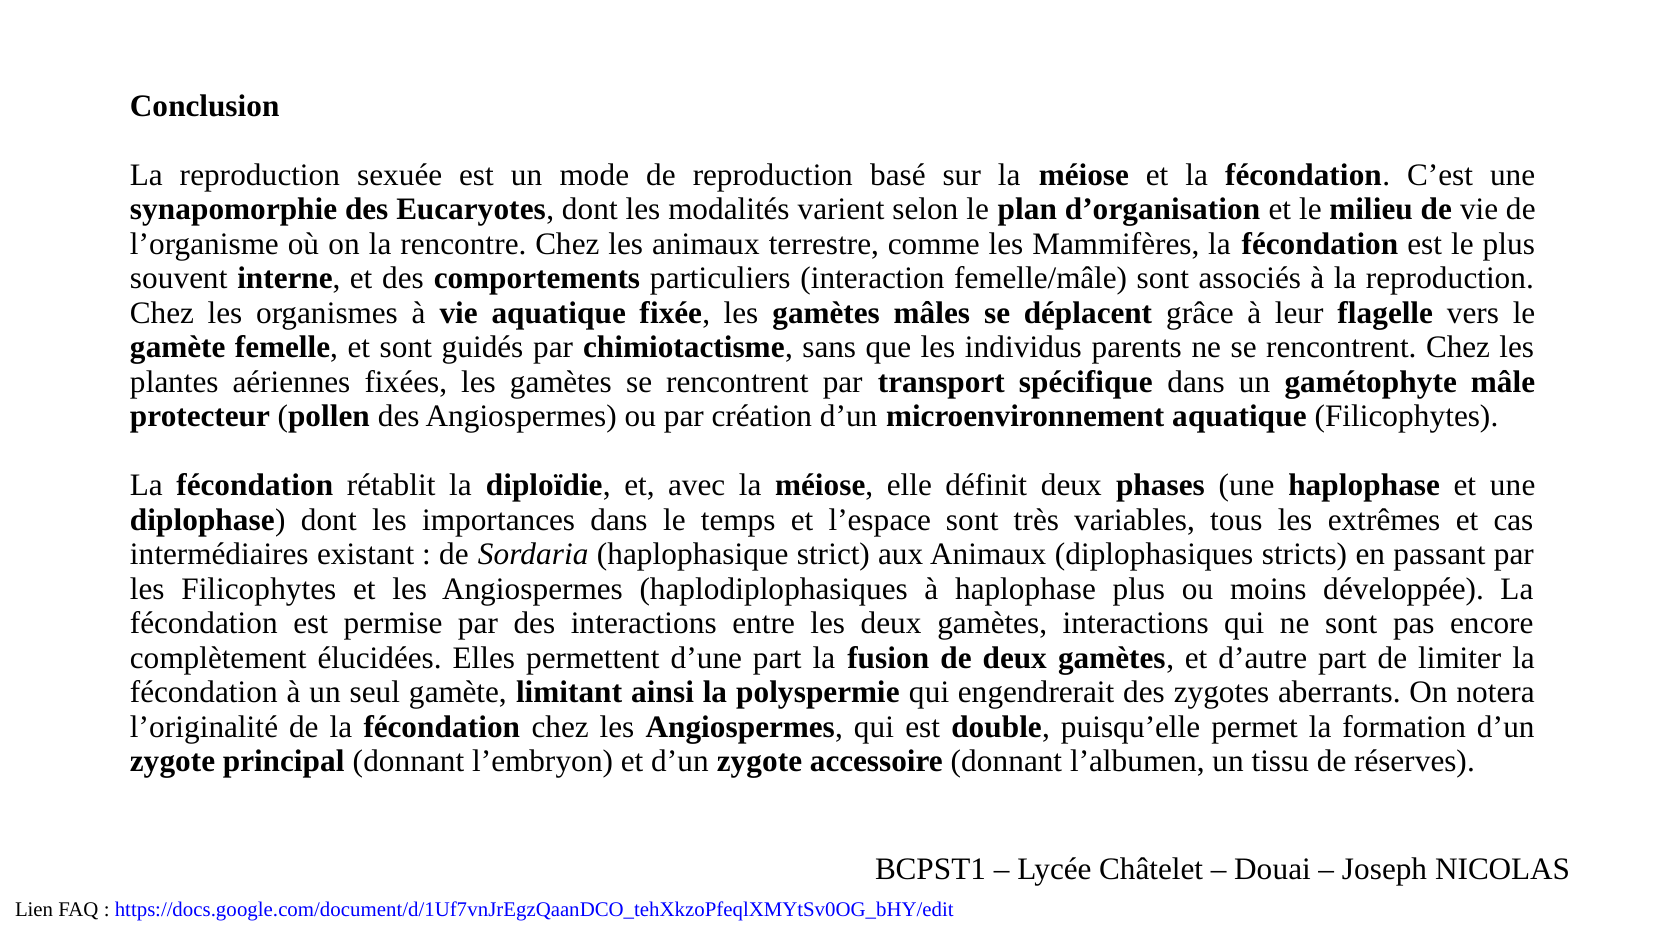

Conclusion
La reproduction sexuée est un mode de reproduction basé sur la méiose et la fécondation. C’est une synapomorphie des Eucaryotes, dont les modalités varient selon le plan d’organisation et le milieu de vie de l’organisme où on la rencontre. Chez les animaux terrestre, comme les Mammifères, la fécondation est le plus souvent interne, et des comportements particuliers (interaction femelle/mâle) sont associés à la reproduction. Chez les organismes à vie aquatique fixée, les gamètes mâles se déplacent grâce à leur flagelle vers le gamète femelle, et sont guidés par chimiotactisme, sans que les individus parents ne se rencontrent. Chez les plantes aériennes fixées, les gamètes se rencontrent par transport spécifique dans un gamétophyte mâle protecteur (pollen des Angiospermes) ou par création d’un microenvironnement aquatique (Filicophytes).
La fécondation rétablit la diploïdie, et, avec la méiose, elle définit deux phases (une haplophase et une diplophase) dont les importances dans le temps et l’espace sont très variables, tous les extrêmes et cas intermédiaires existant : de Sordaria (haplophasique strict) aux Animaux (diplophasiques stricts) en passant par les Filicophytes et les Angiospermes (haplodiplophasiques à haplophase plus ou moins développée). La fécondation est permise par des interactions entre les deux gamètes, interactions qui ne sont pas encore complètement élucidées. Elles permettent d’une part la fusion de deux gamètes, et d’autre part de limiter la fécondation à un seul gamète, limitant ainsi la polyspermie qui engendrerait des zygotes aberrants. On notera l’originalité de la fécondation chez les Angiospermes, qui est double, puisqu’elle permet la formation d’un zygote principal (donnant l’embryon) et d’un zygote accessoire (donnant l’albumen, un tissu de réserves).
BCPST1 – Lycée Châtelet – Douai – Joseph NICOLAS
Lien FAQ : https://docs.google.com/document/d/1Uf7vnJrEgzQaanDCO_tehXkzoPfeqlXMYtSv0OG_bHY/edit